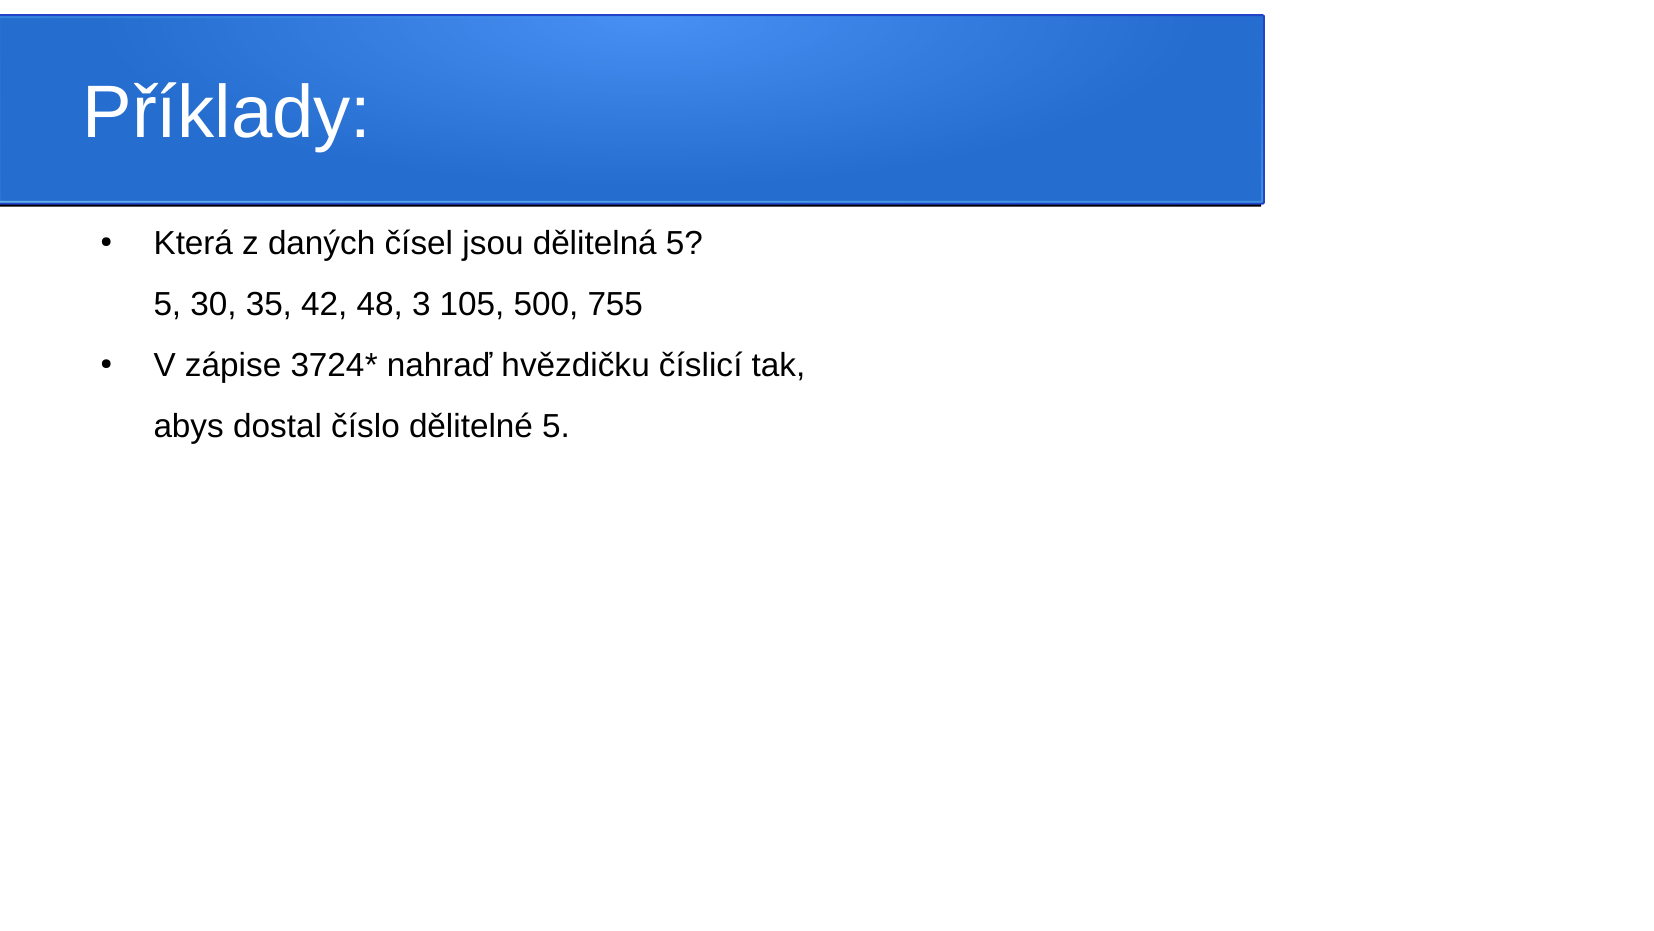

# Příklady:
Která z daných čísel jsou dělitelná 5?
5, 30, 35, 42, 48, 3 105, 500, 755
V zápise 3724* nahraď hvězdičku číslicí tak,
abys dostal číslo dělitelné 5.